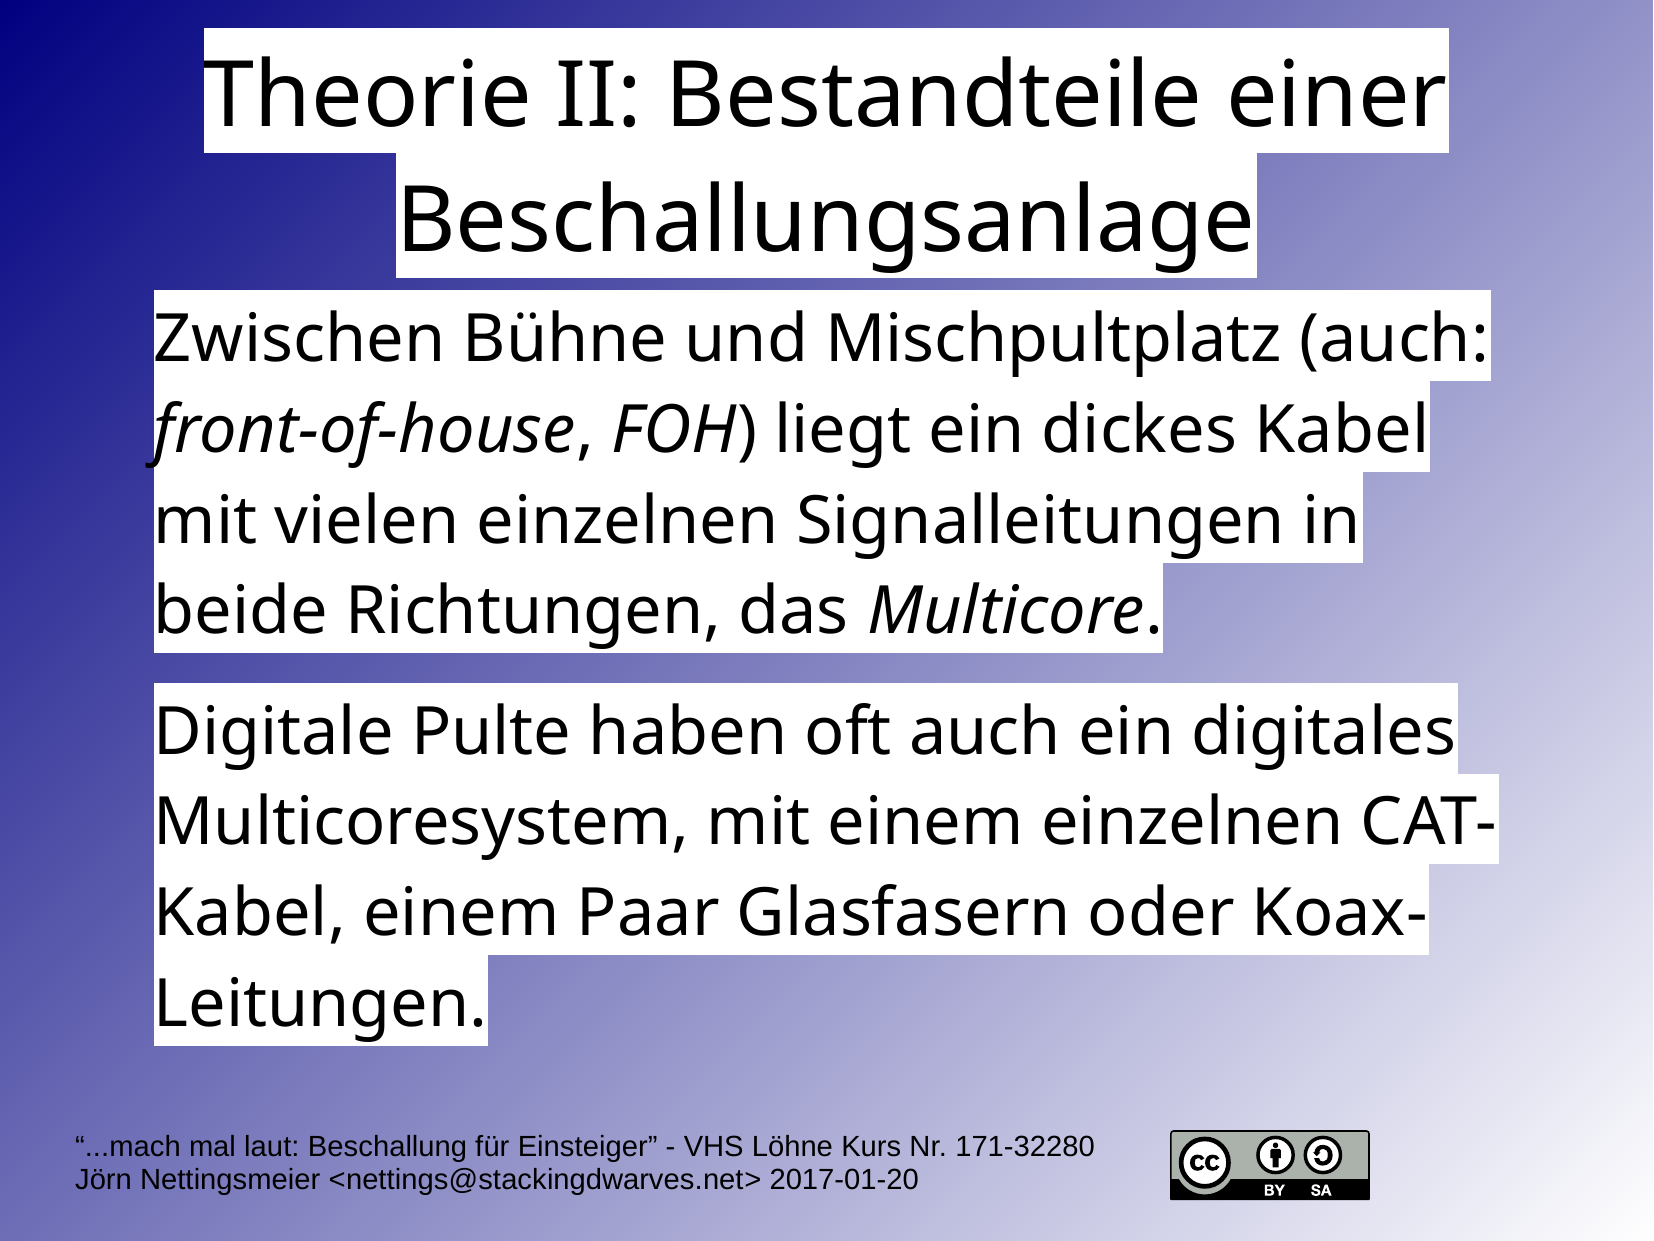

# Theorie II: Bestandteile einer Beschallungsanlage
Zwischen Bühne und Mischpultplatz (auch: front-of-house, FOH) liegt ein dickes Kabel
mit vielen einzelnen Signalleitungen in
beide Richtungen, das Multicore.
Digitale Pulte haben oft auch ein digitales Multicoresystem, mit einem einzelnen CAT-Kabel, einem Paar Glasfasern oder Koax-Leitungen.